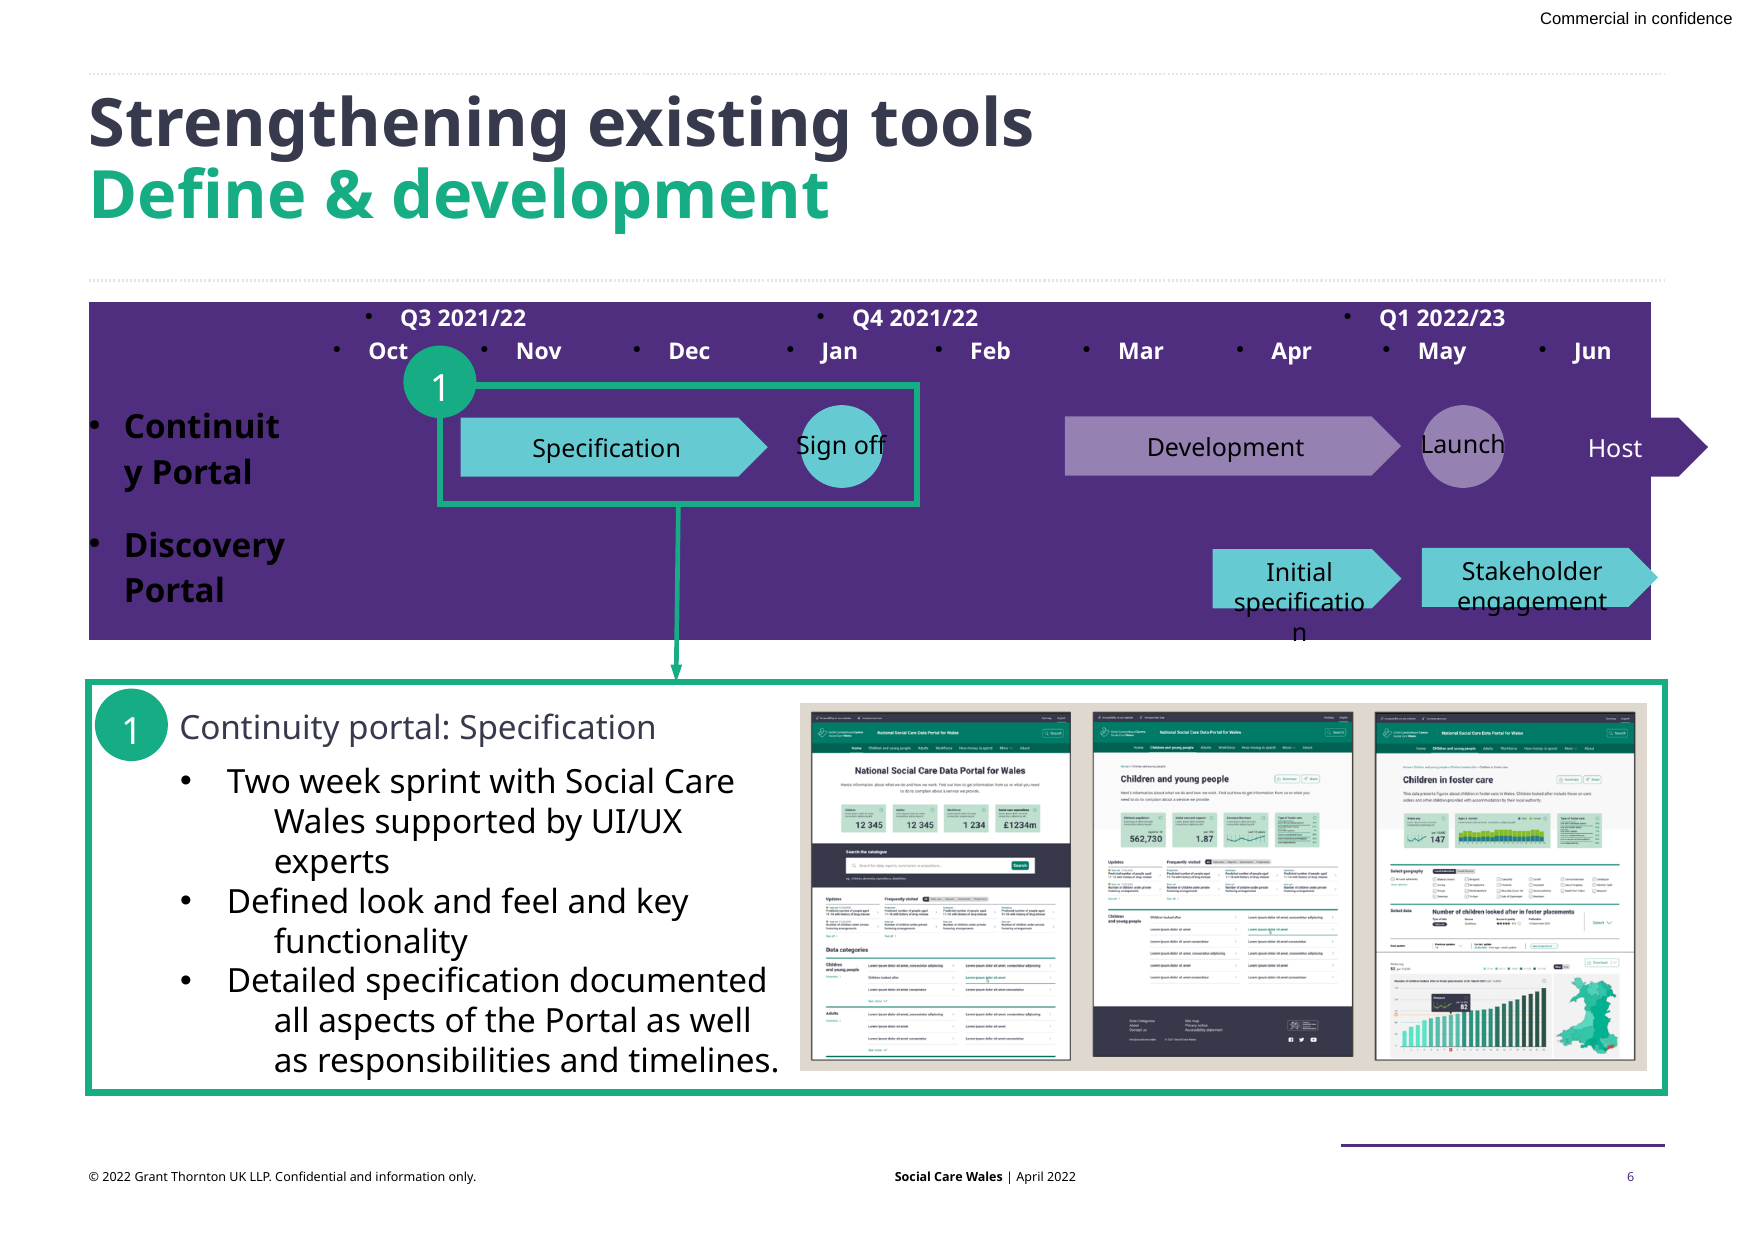

# Strengthening existing tools Define & development
| | Q3 2021/22 | | Q4 2021/22 | | | | Q1 2022/23 | | |
| --- | --- | --- | --- | --- | --- | --- | --- | --- | --- |
| | Oct | Nov | Dec | Jan | Feb | Mar | Apr | May | Jun |
| Continuity Portal | | | | | | | | | |
| Discovery Portal | | | | | | | | | |
1
Development
Specification
Host
Launch
Sign off
Stakeholder engagement
Initial specification
Continuity portal: Specification
1
Two week sprint with Social Care Wales supported by UI/UX experts
Defined look and feel and key functionality
Detailed specification documented all aspects of the Portal as well as responsibilities and timelines.